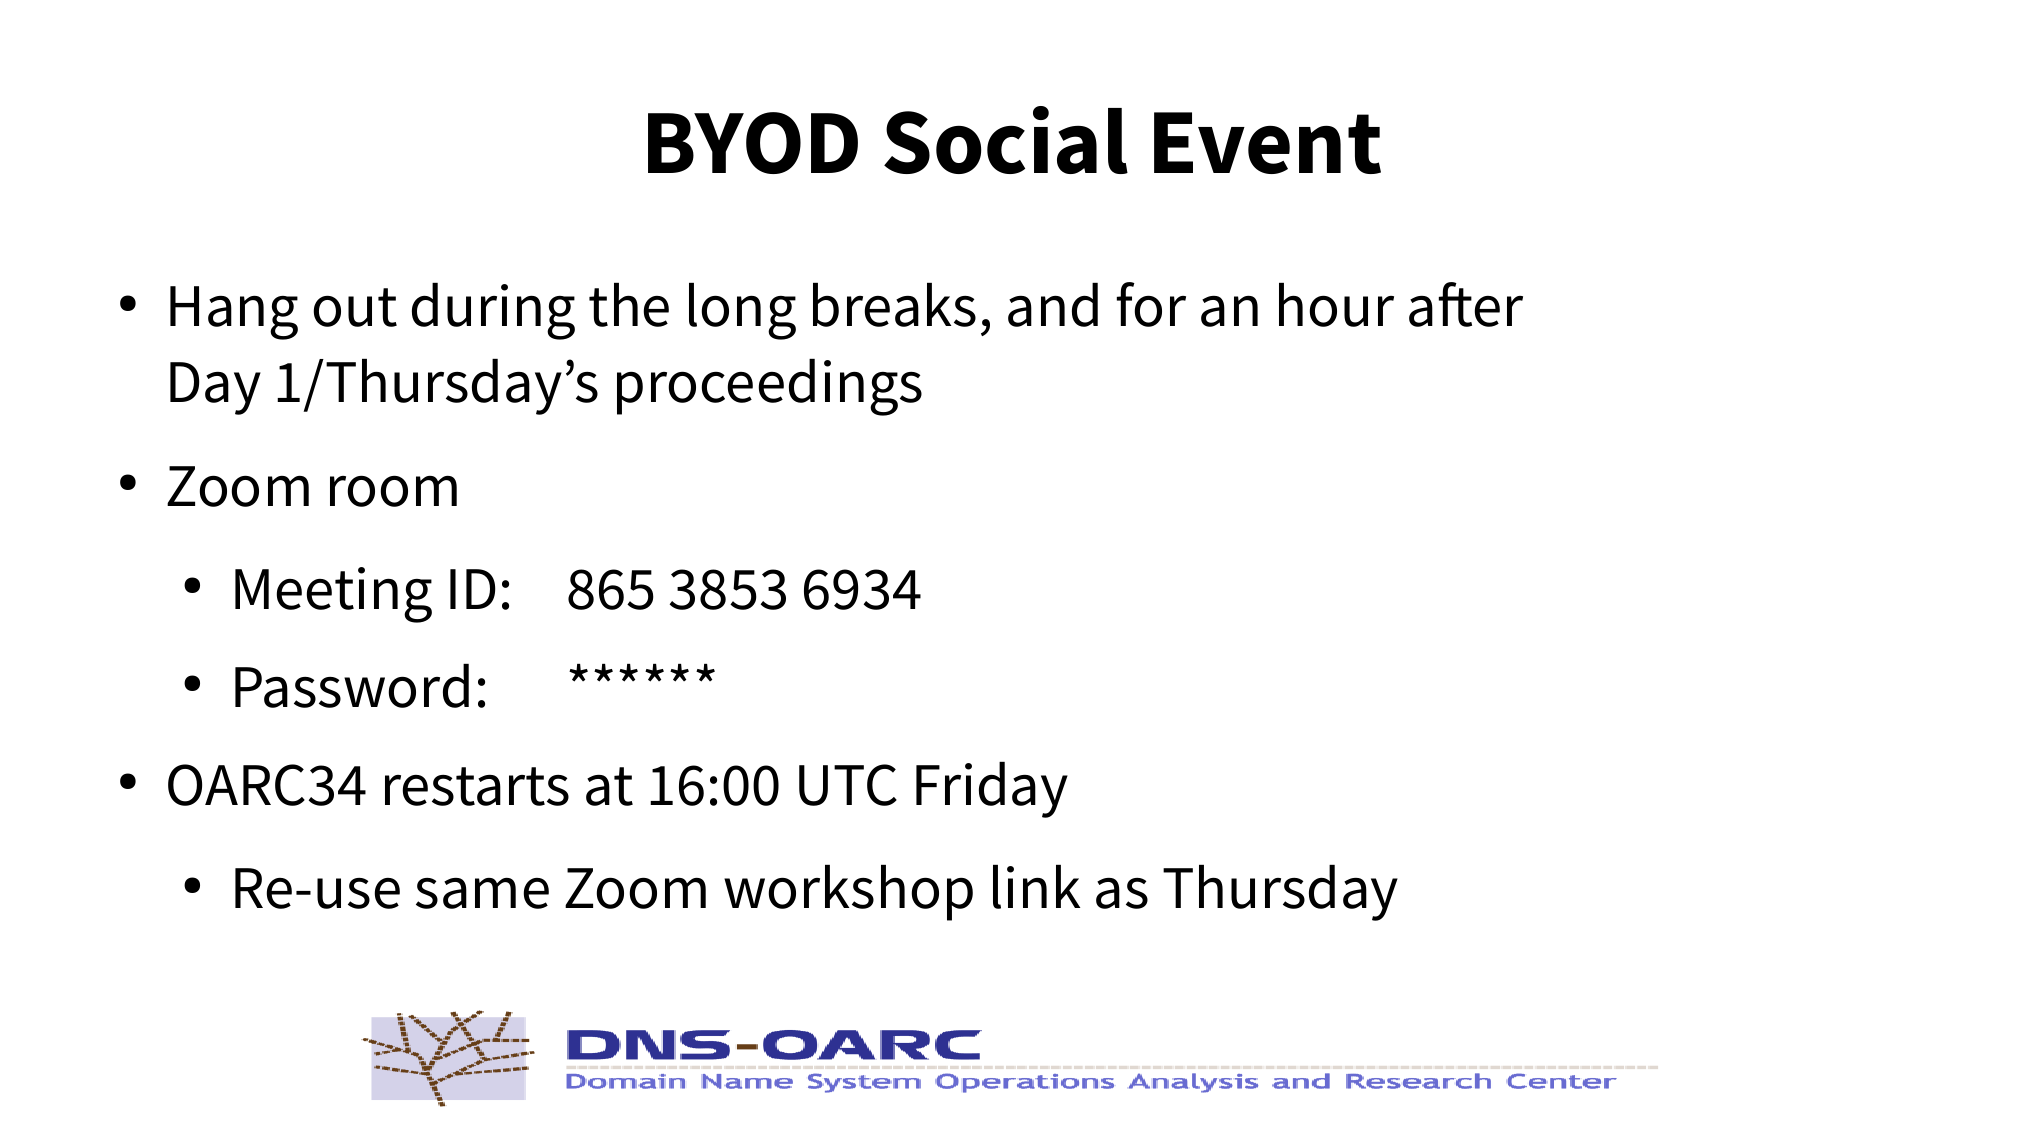

# BYOD Social Event
Hang out during the long breaks, and for an hour after
Day 1/Thursday’s proceedings
Zoom room
Meeting ID: 	865 3853 6934
Password: 	******
OARC34 restarts at 16:00 UTC Friday
Re-use same Zoom workshop link as Thursday